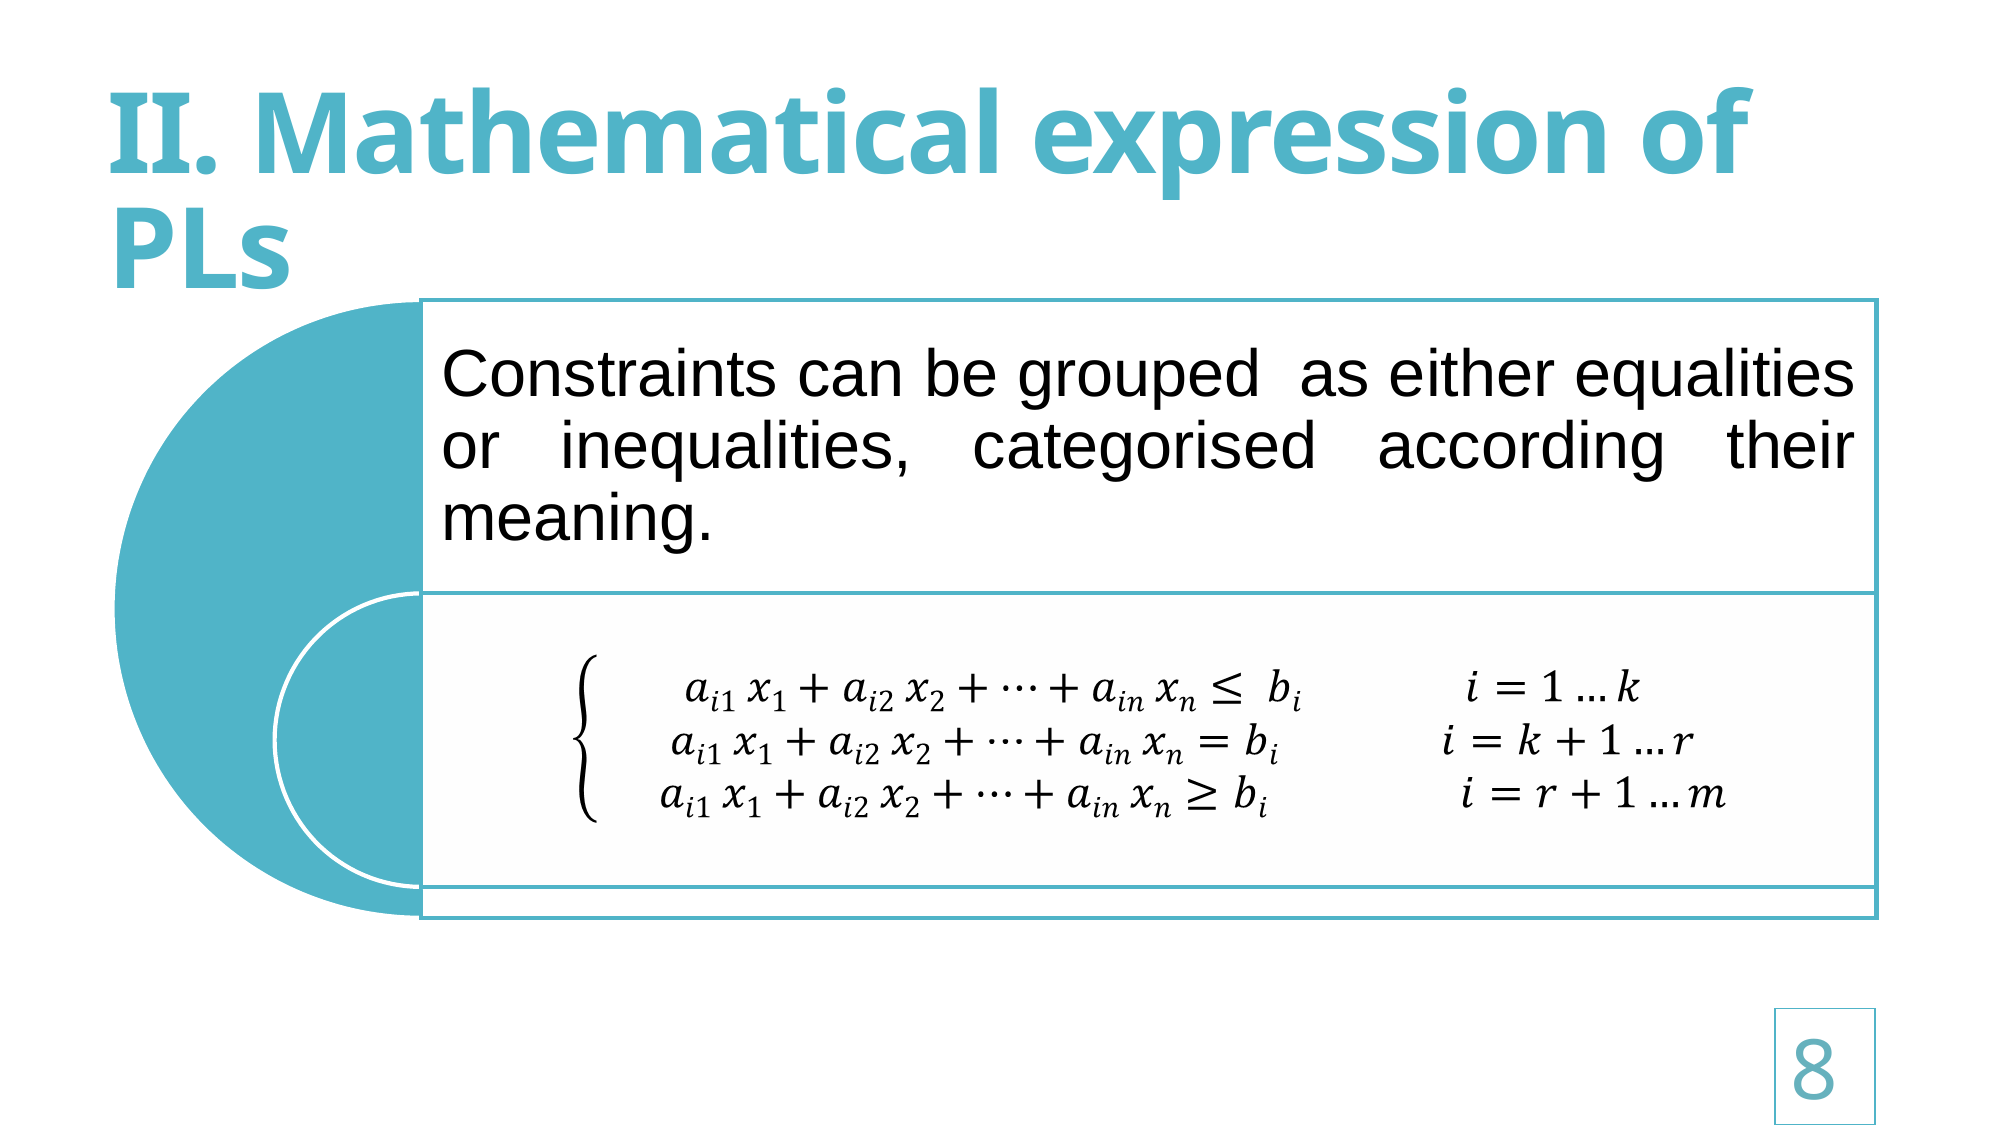

# II. Mathematical expression of PLs
Constraints can be grouped as either equalities or inequalities, categorised according their meaning.